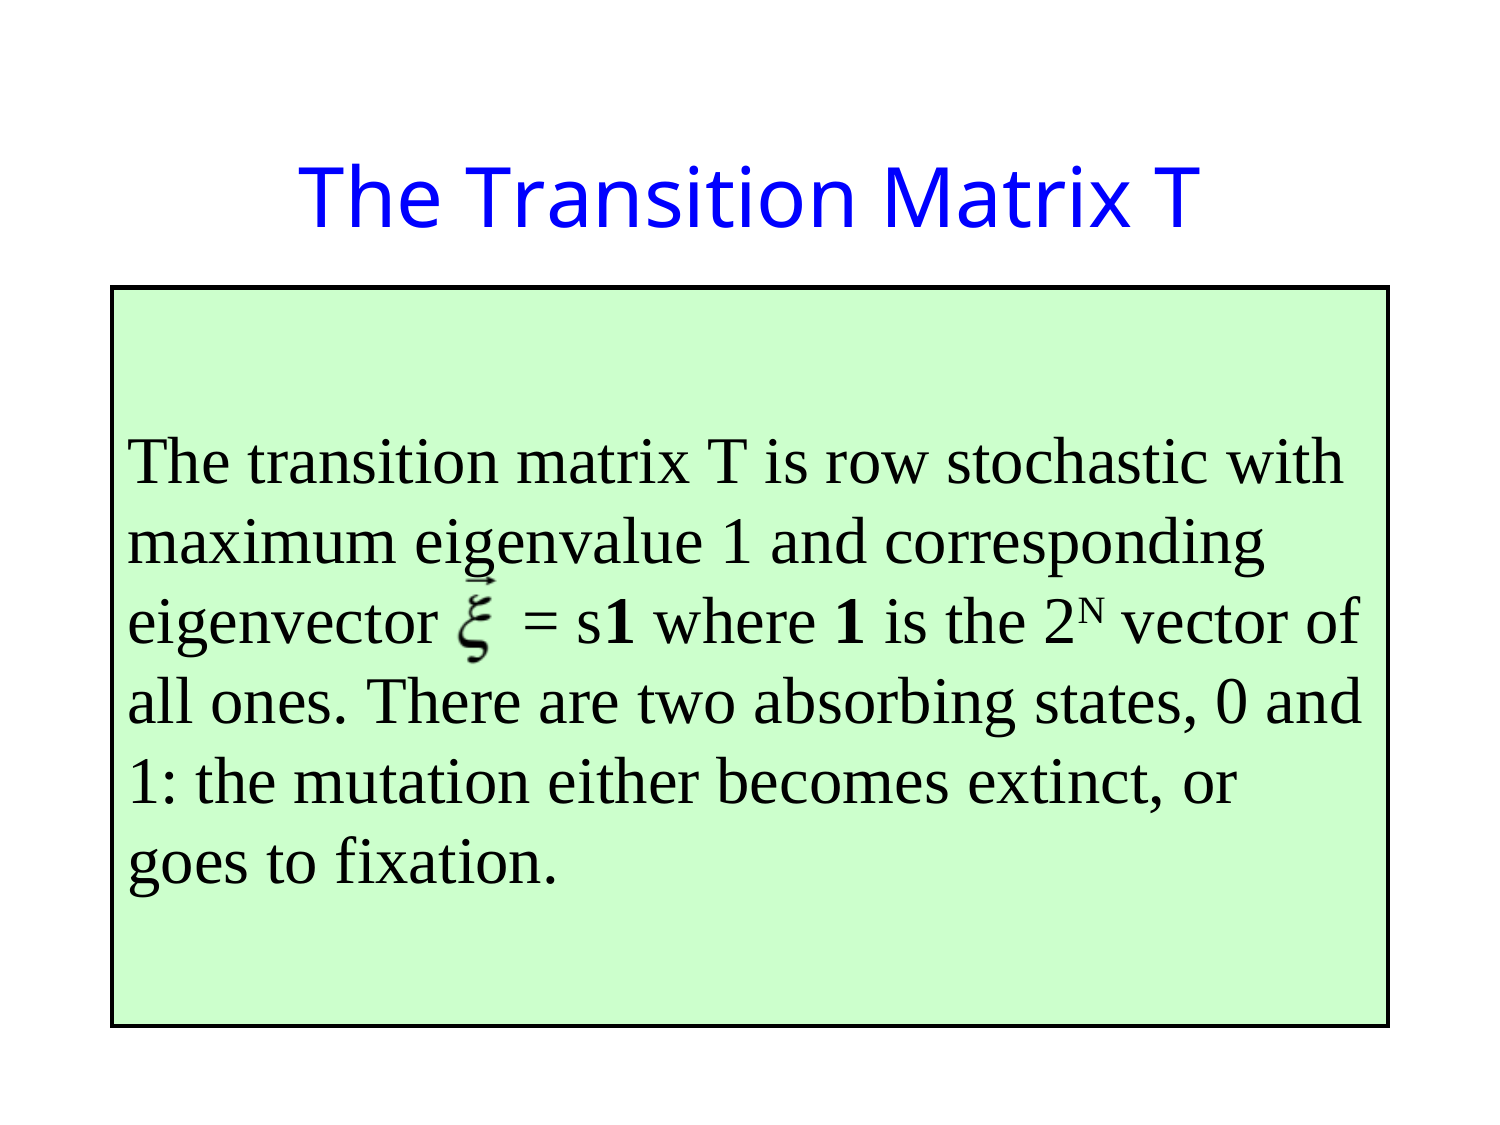

# The Transition Matrix T
The transition matrix T is row stochastic with maximum eigenvalue 1 and corresponding eigenvector = s1 where 1 is the 2N vector of all ones. There are two absorbing states, 0 and 1: the mutation either becomes extinct, or goes to fixation.